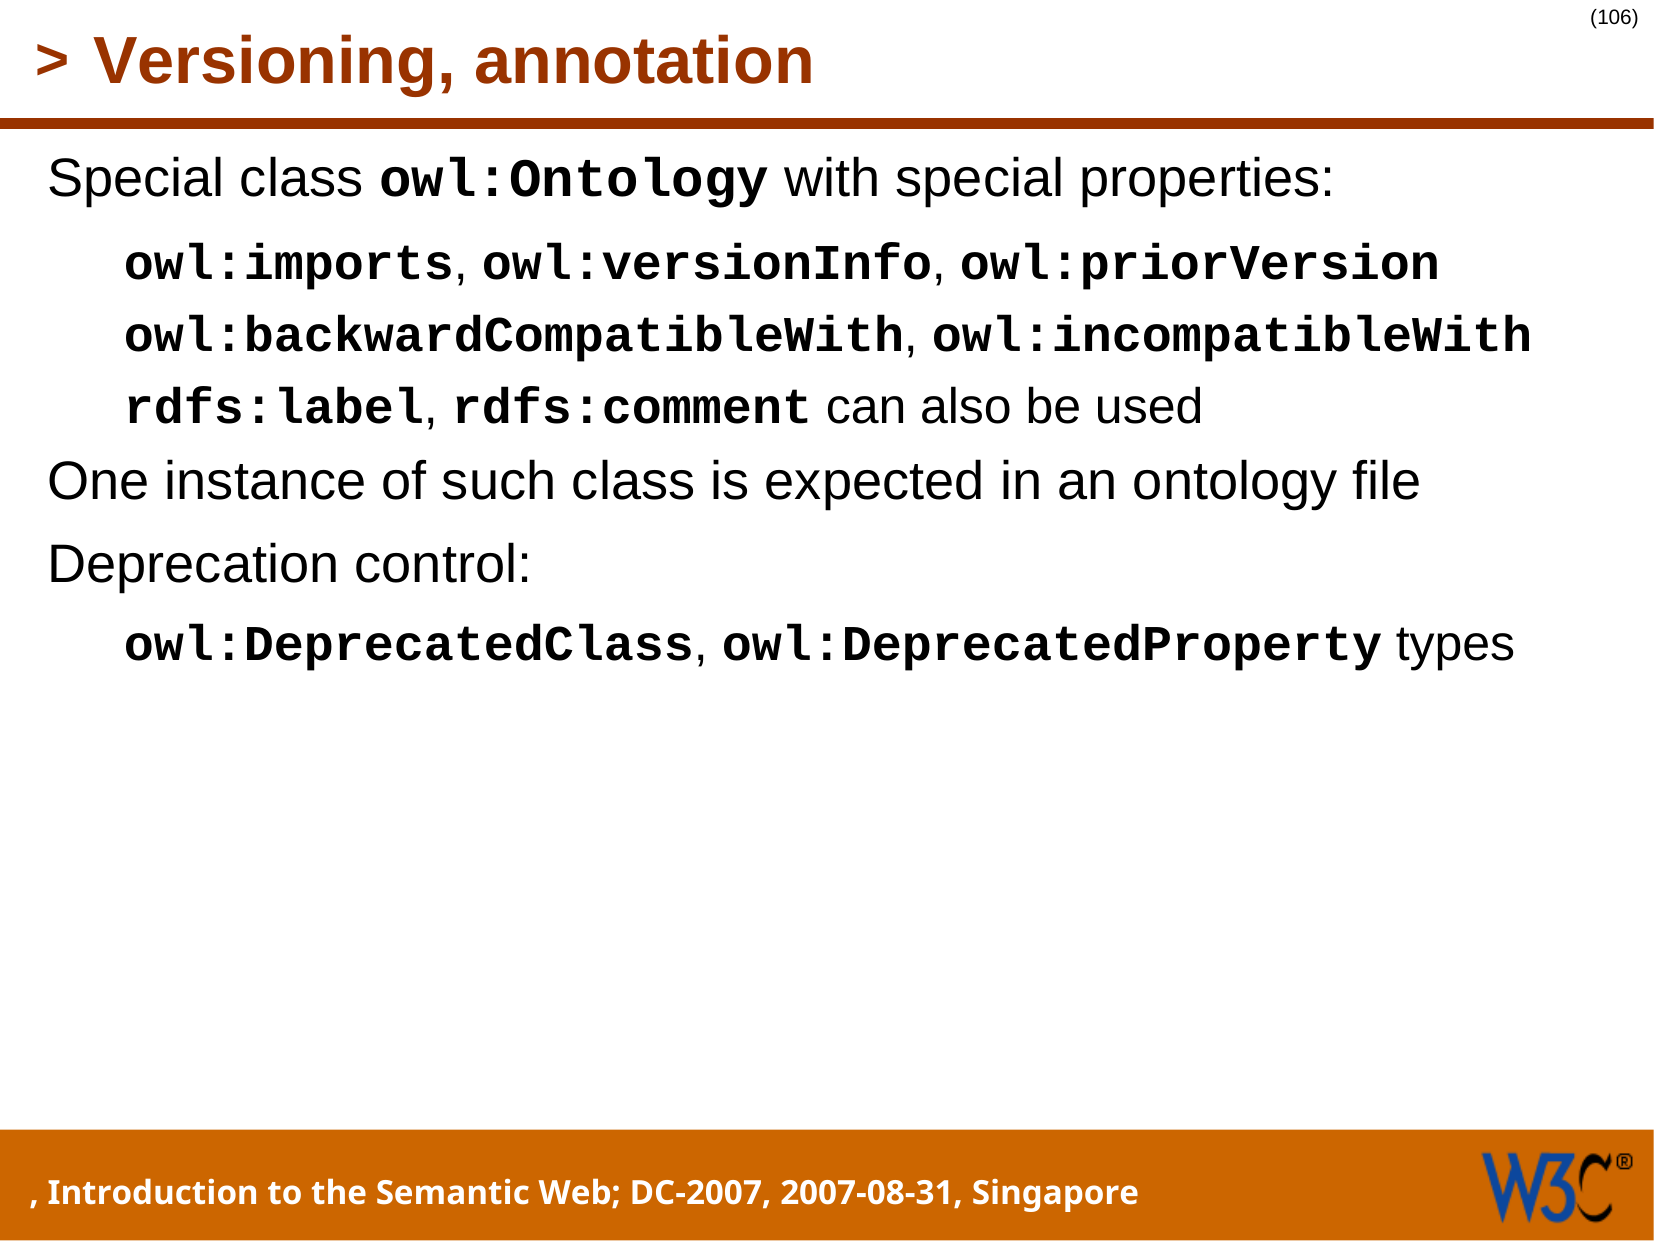

# Versioning, annotation
Special class owl:Ontology with special properties:
owl:imports, owl:versionInfo, owl:priorVersion
owl:backwardCompatibleWith, owl:incompatibleWith
rdfs:label, rdfs:comment can also be used
One instance of such class is expected in an ontology file
Deprecation control:
owl:DeprecatedClass, owl:DeprecatedProperty types